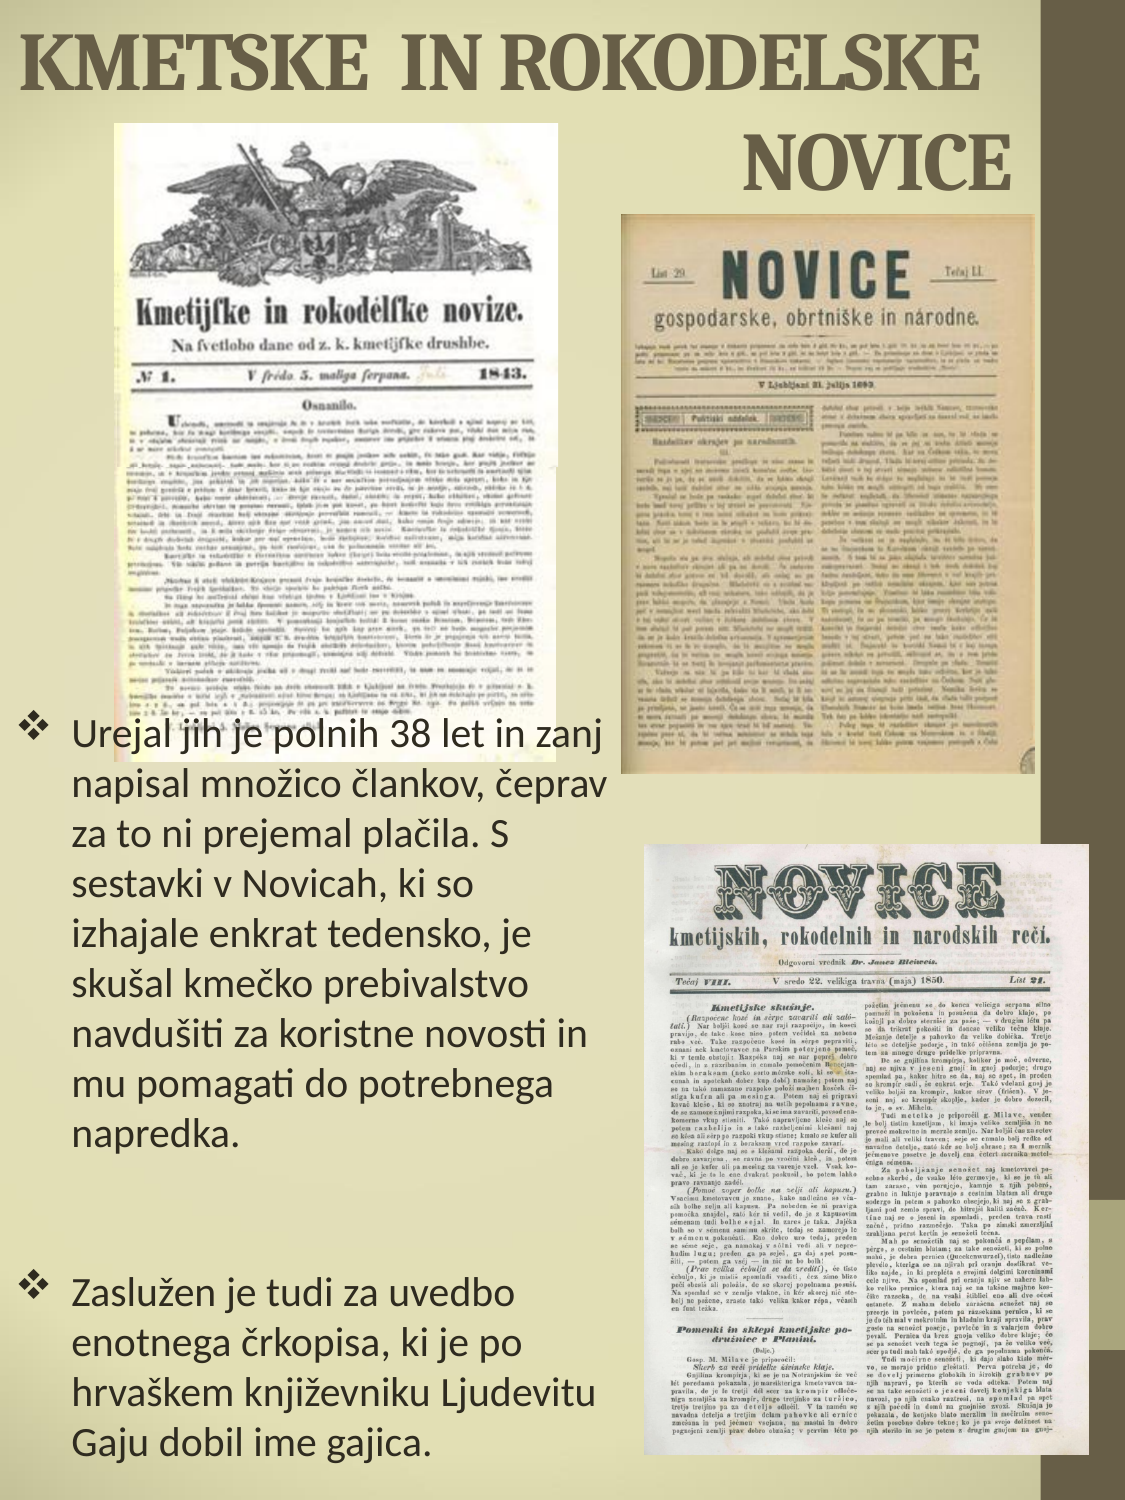

# Kmetske in rokodelske novice
Urejal jih je polnih 38 let in zanj napisal množico člankov, čeprav za to ni prejemal plačila. S sestavki v Novicah, ki so izhajale enkrat tedensko, je skušal kmečko prebivalstvo navdušiti za koristne novosti in mu pomagati do potrebnega napredka.
Zaslužen je tudi za uvedbo enotnega črkopisa, ki je po hrvaškem književniku Ljudevitu Gaju dobil ime gajica.